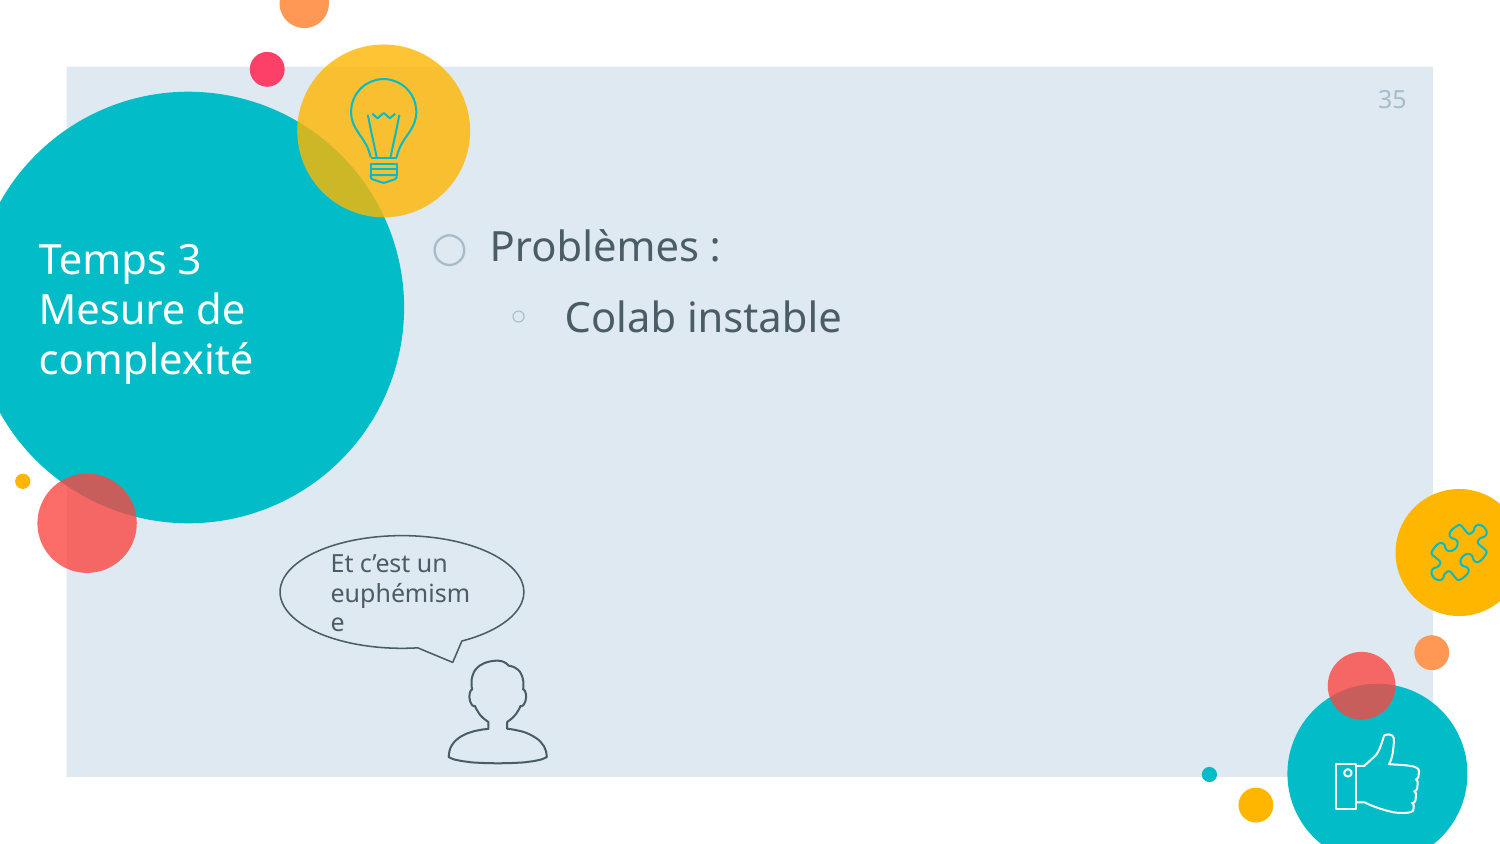

# Temps 3 Mesure de complexité
Problèmes :
Colab instable
Et c’est un euphémisme